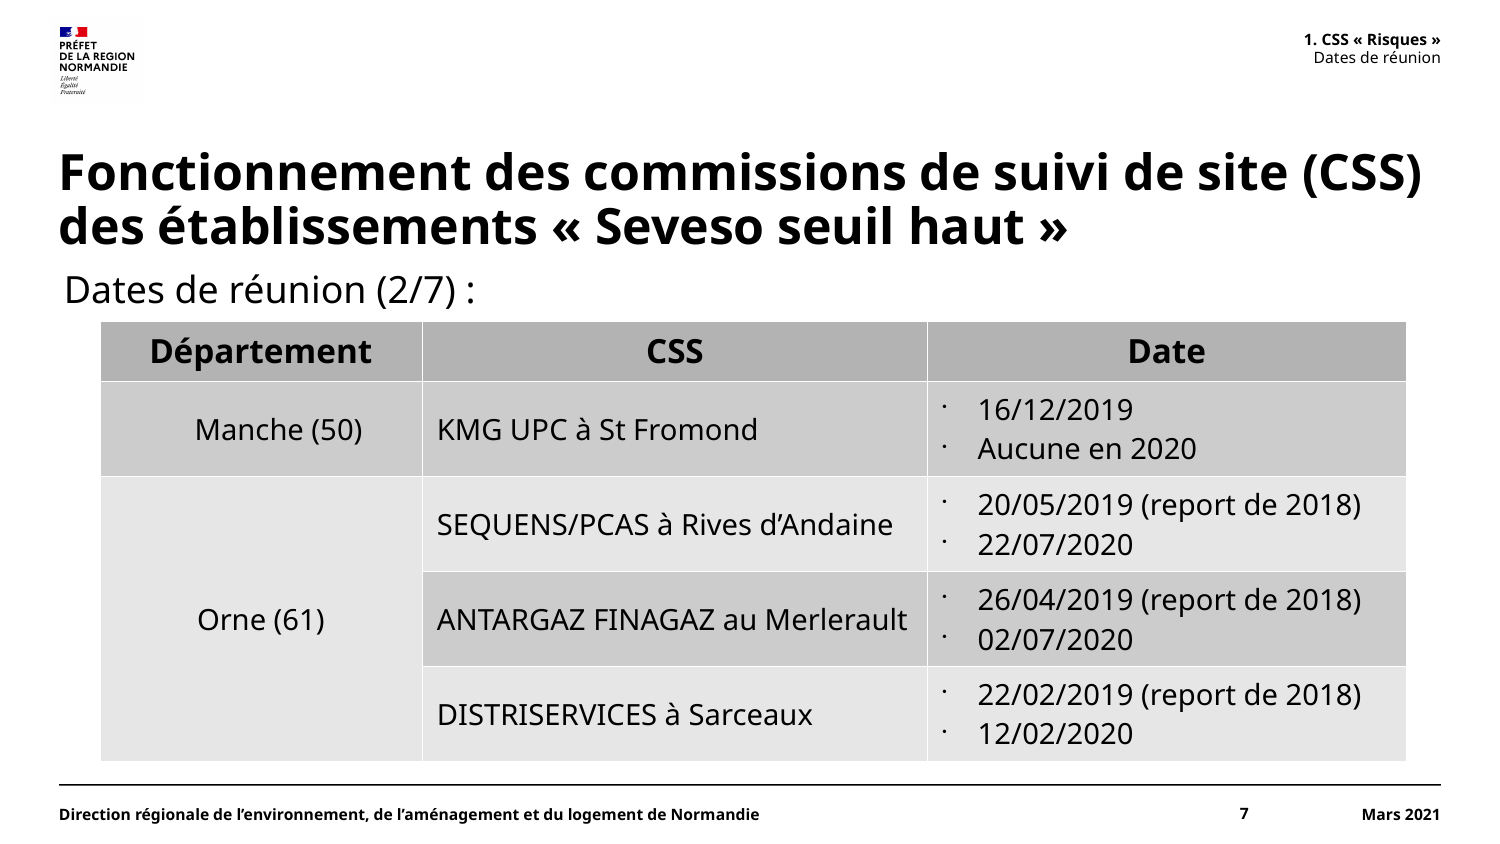

CSS « Risques »
Dates de réunion
# Fonctionnement des commissions de suivi de site (CSS) des établissements « Seveso seuil haut »
Dates de réunion (2/7) :
| Département | CSS | Date |
| --- | --- | --- |
| Manche (50) | KMG UPC à St Fromond | 16/12/2019 Aucune en 2020 |
| Orne (61) | SEQUENS/PCAS à Rives d’Andaine | 20/05/2019 (report de 2018) 22/07/2020 |
| | ANTARGAZ FINAGAZ au Merlerault | 26/04/2019 (report de 2018) 02/07/2020 |
| | DISTRISERVICES à Sarceaux | 22/02/2019 (report de 2018) 12/02/2020 |
Direction régionale de l’environnement, de l’aménagement et du logement de Normandie
Mars 2021